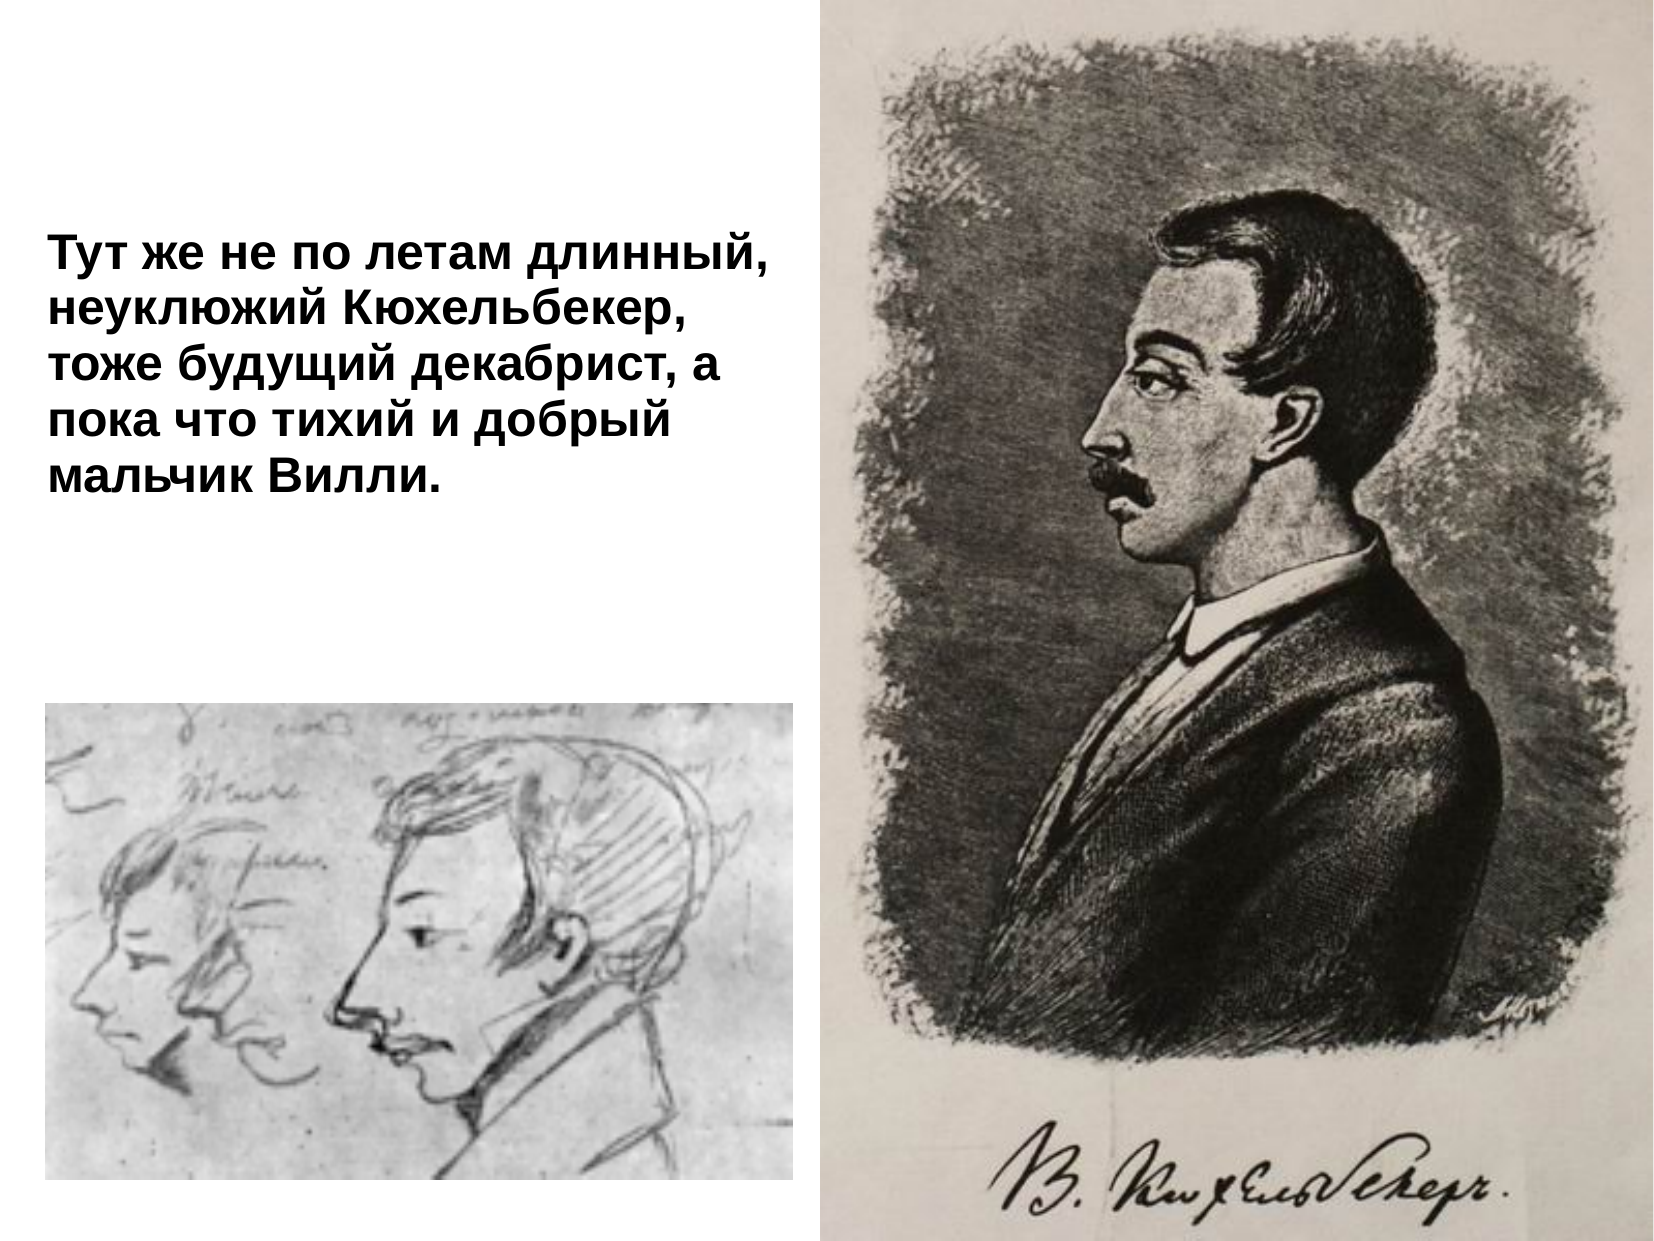

Тут же не по летам длинный,
неуклюжий Кюхельбекер, тоже будущий декабрист, а пока что тихий и добрый мальчик Вилли.